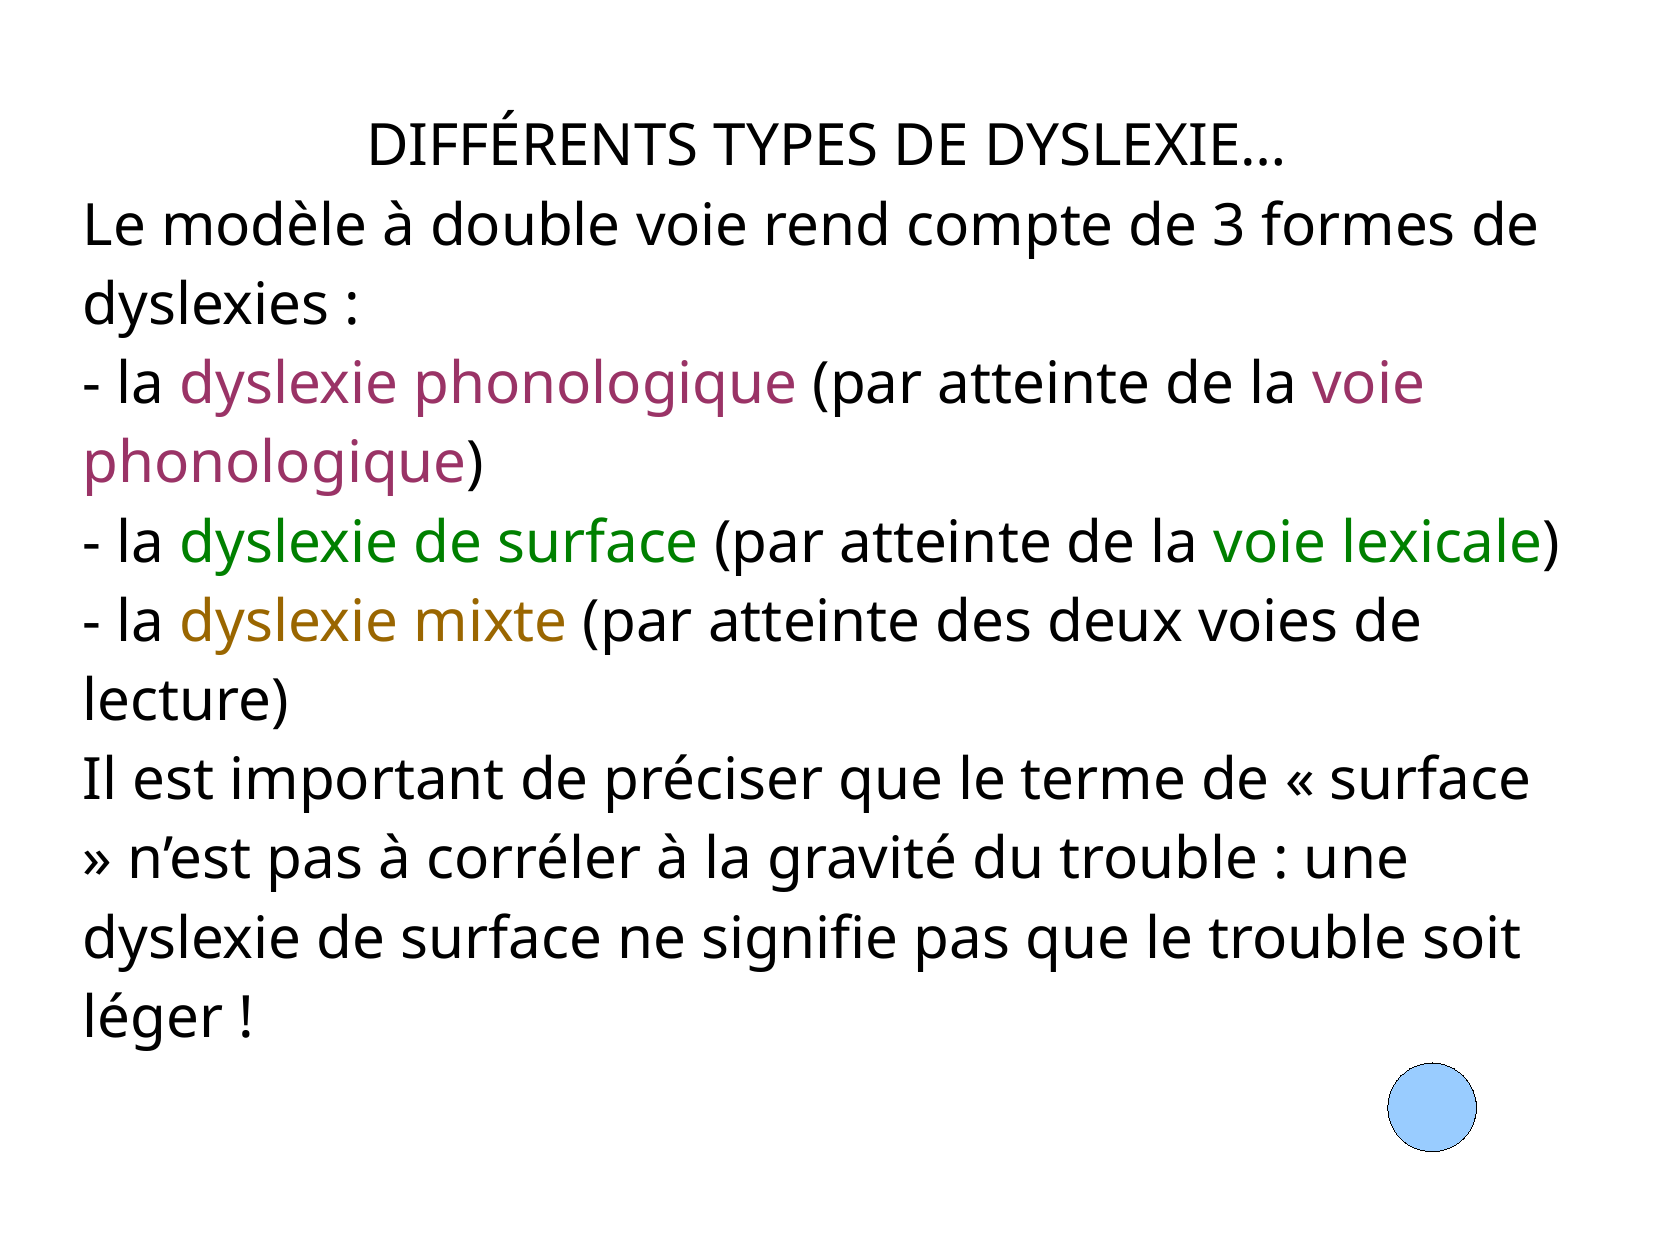

# DIFFÉRENTS TYPES DE DYSLEXIE…
Le modèle à double voie rend compte de 3 formes de dyslexies :
- la dyslexie phonologique (par atteinte de la voie phonologique)
- la dyslexie de surface (par atteinte de la voie lexicale)
- la dyslexie mixte (par atteinte des deux voies de lecture)
Il est important de préciser que le terme de « surface » n’est pas à corréler à la gravité du trouble : une dyslexie de surface ne signifie pas que le trouble soit léger !